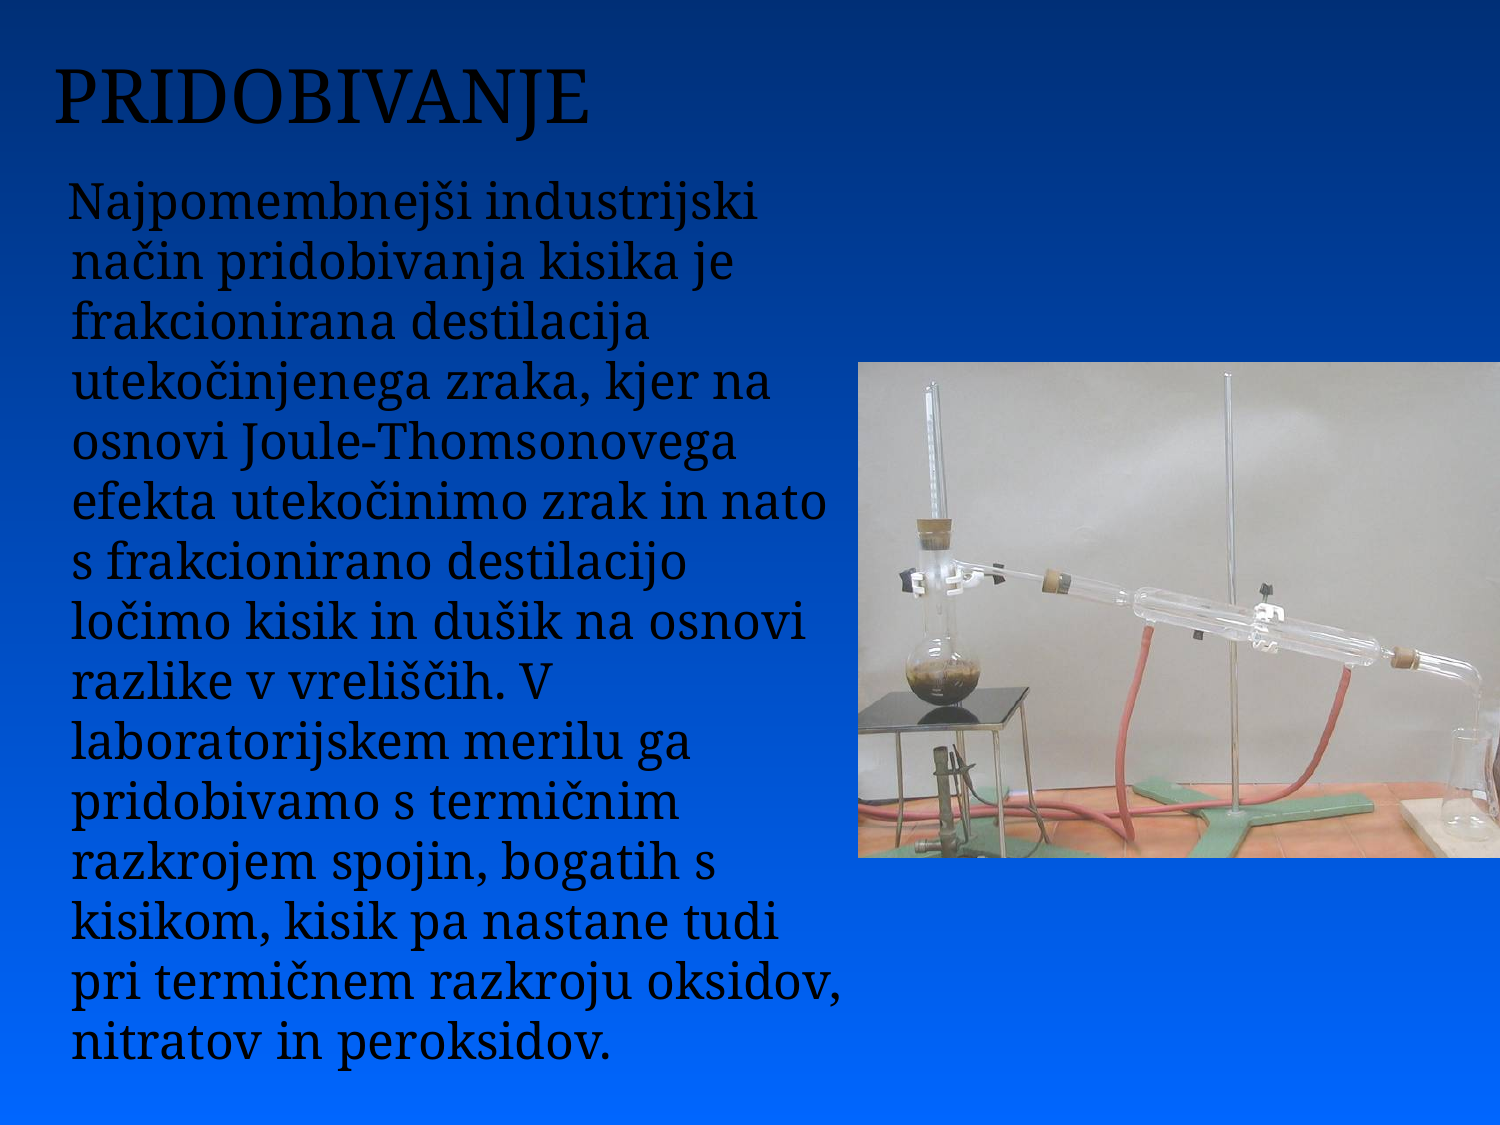

# PRIDOBIVANJE
 Najpomembnejši industrijski način pridobivanja kisika je frakcionirana destilacija utekočinjenega zraka, kjer na osnovi Joule-Thomsonovega efekta utekočinimo zrak in nato s frakcionirano destilacijo ločimo kisik in dušik na osnovi razlike v vreliščih. V laboratorijskem merilu ga pridobivamo s termičnim razkrojem spojin, bogatih s kisikom, kisik pa nastane tudi pri termičnem razkroju oksidov, nitratov in peroksidov.